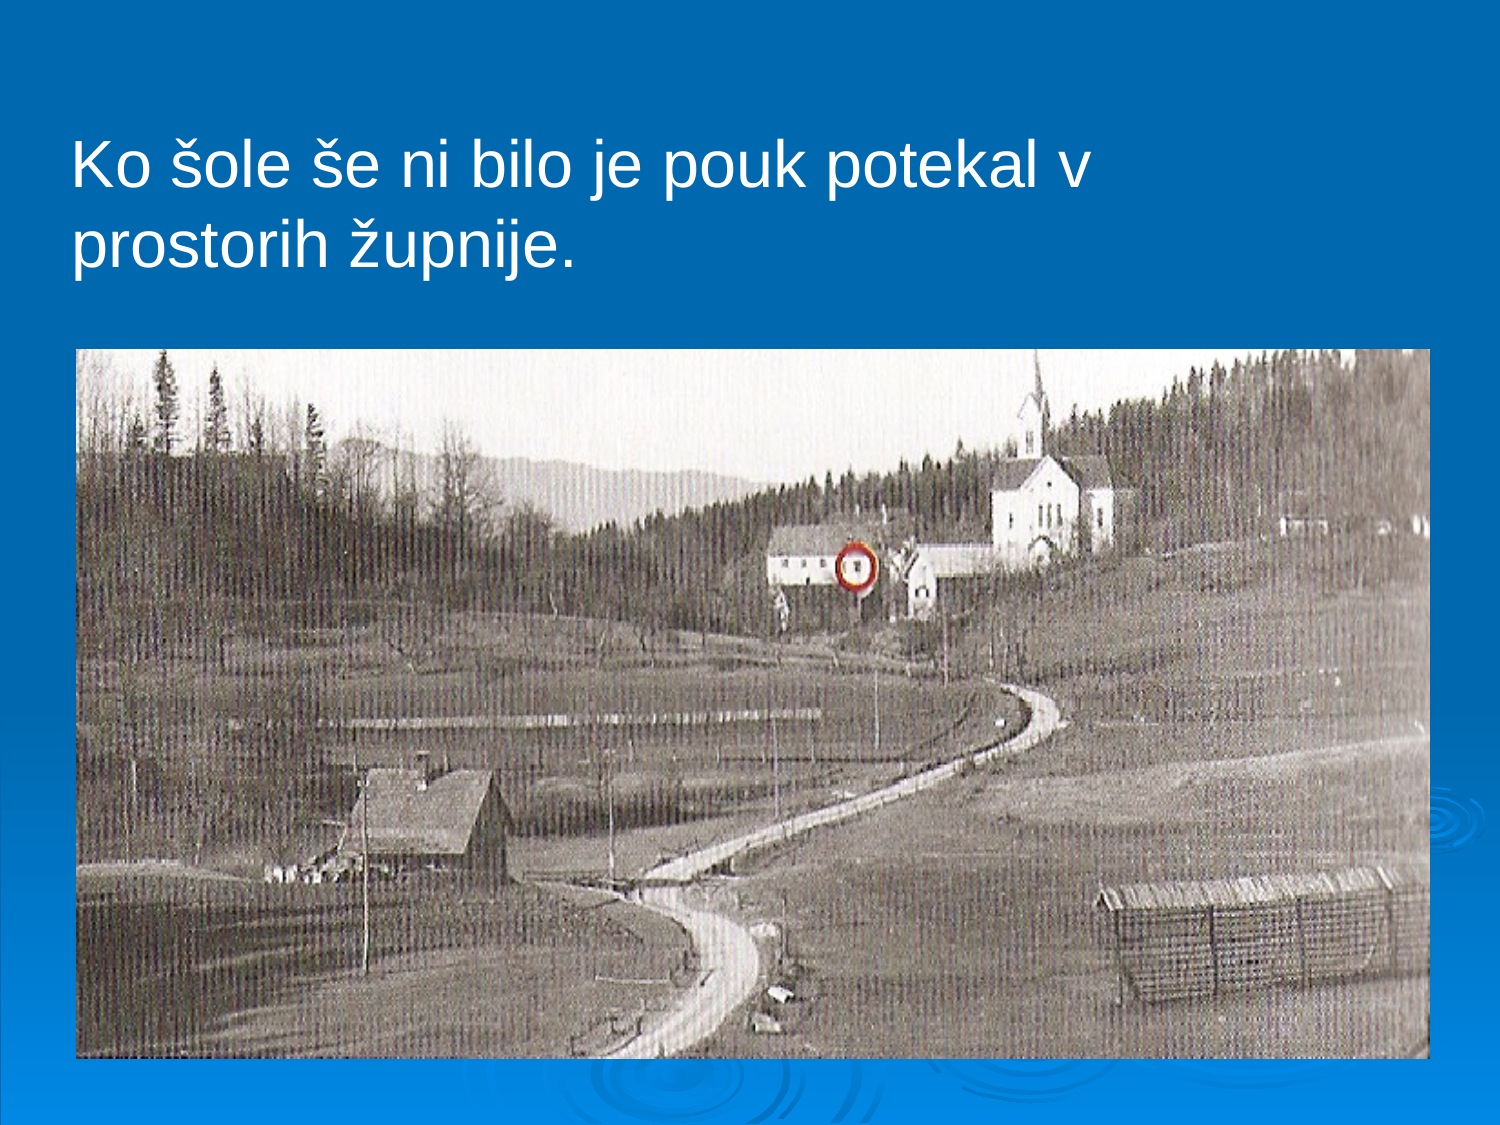

# Ko šole še ni bilo je pouk potekal v prostorih župnije.